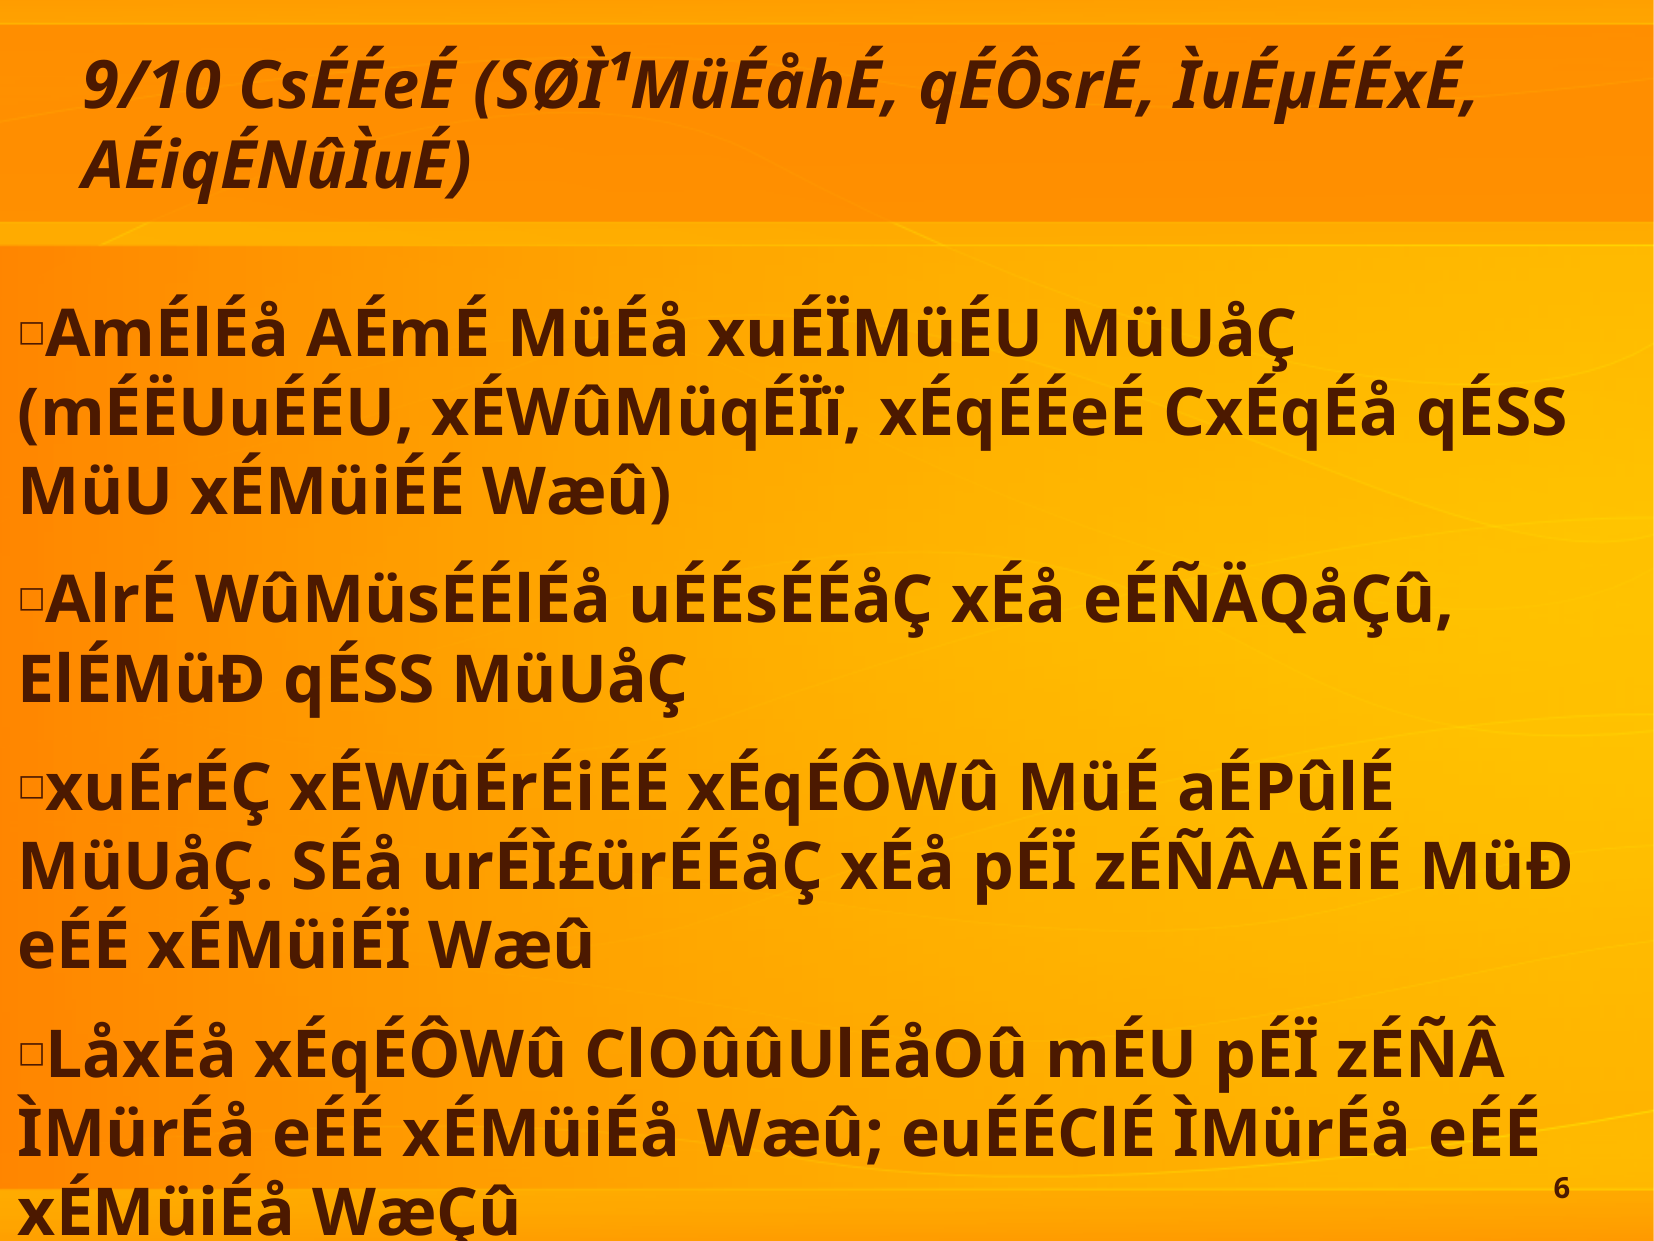

# 9/10 CsÉÉeÉ (SØÌ¹MüÉåhÉ, qÉÔsrÉ, ÌuÉµÉÉxÉ, AÉiqÉNûÌuÉ)
AmÉlÉå AÉmÉ MüÉå xuÉÏMüÉU MüUåÇ (mÉËUuÉÉU, xÉWûMüqÉÏï, xÉqÉÉeÉ CxÉqÉå qÉSS MüU xÉMüiÉÉ Wæû)
AlrÉ WûMüsÉÉlÉå uÉÉsÉÉåÇ xÉå eÉÑÄQåÇû, ElÉMüÐ qÉSS MüUåÇ
xuÉrÉÇ xÉWûÉrÉiÉÉ xÉqÉÔWû MüÉ aÉPûlÉ MüUåÇ. SÉå urÉÌ£ürÉÉåÇ xÉå pÉÏ zÉÑÂAÉiÉ MüÐ eÉÉ xÉMüiÉÏ Wæû
LåxÉå xÉqÉÔWû ClOûûUlÉåOû mÉU pÉÏ zÉÑÂ ÌMürÉå eÉÉ xÉMüiÉå Wæû; euÉÉClÉ ÌMürÉå eÉÉ xÉMüiÉå WæÇû